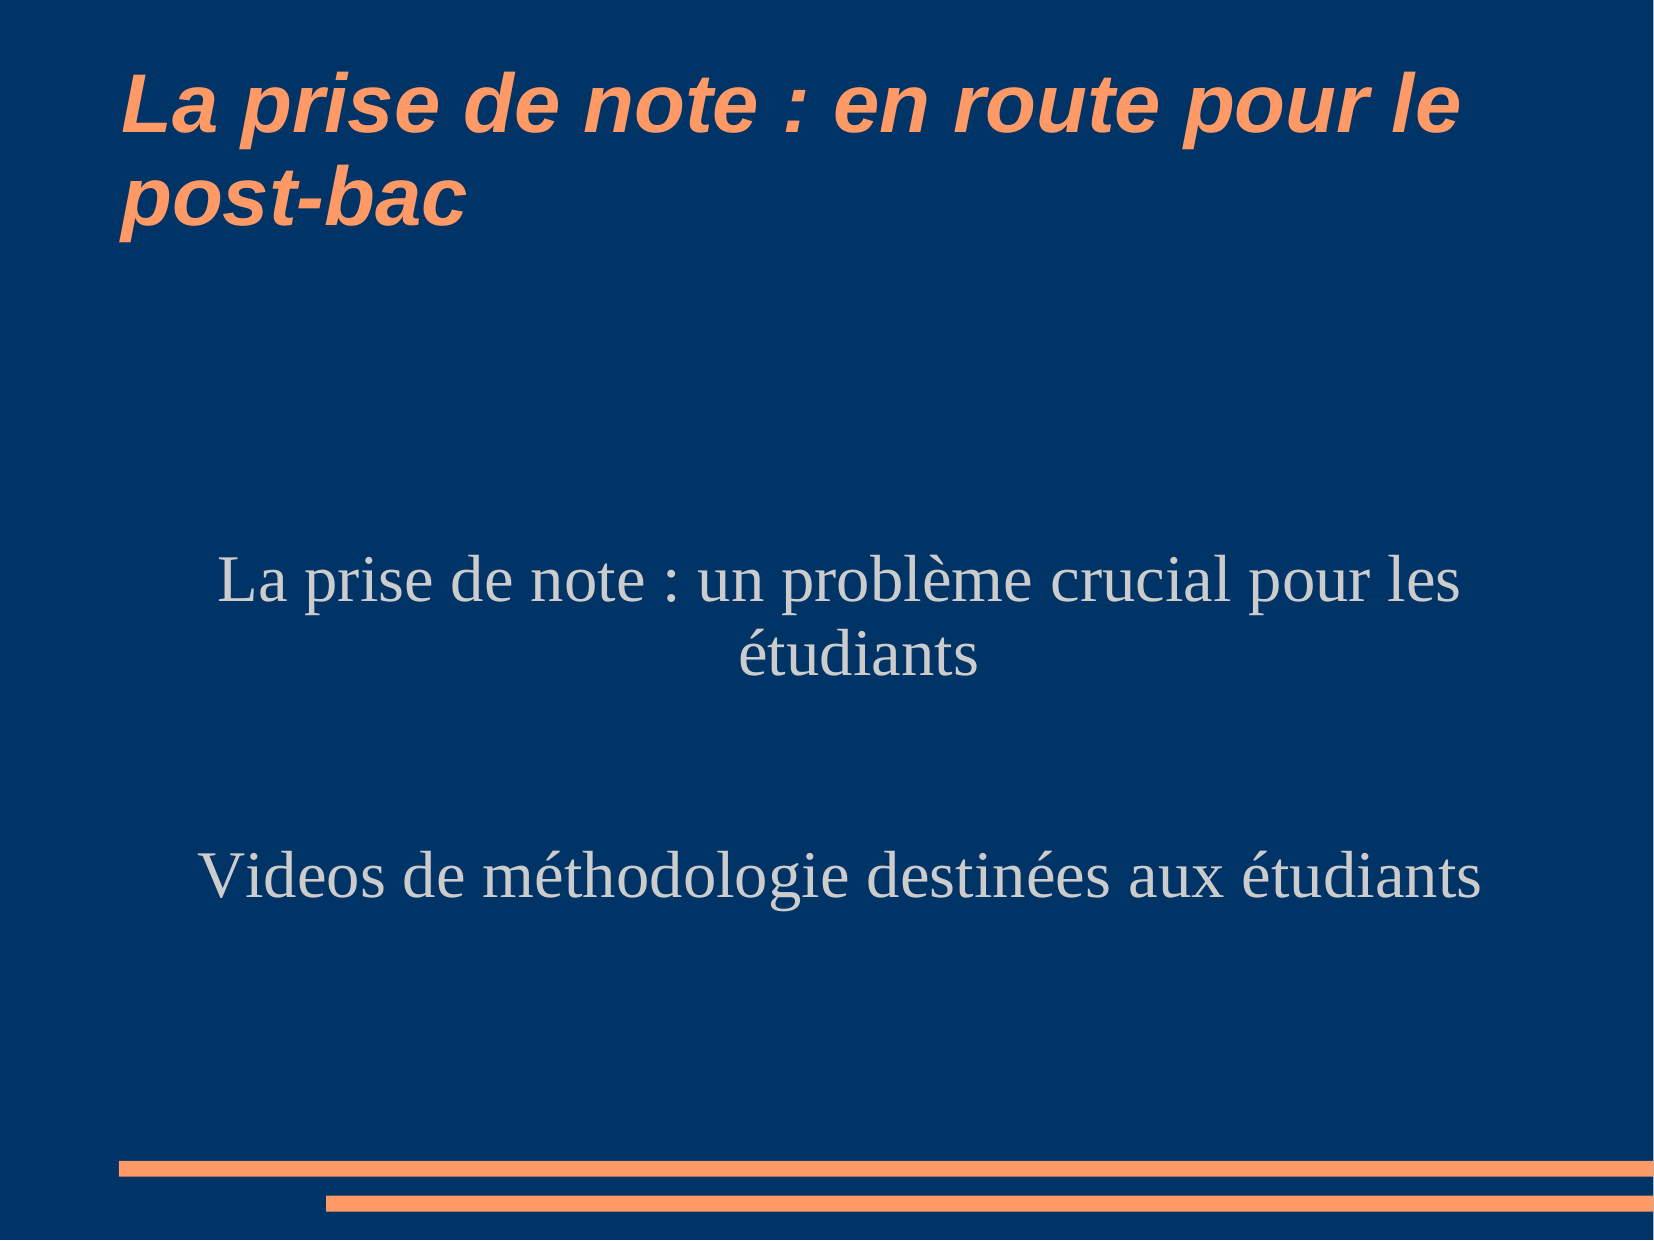

# La prise de note : en route pour le post-bac
La prise de note : un problème crucial pour les étudiants
Videos de méthodologie destinées aux étudiants